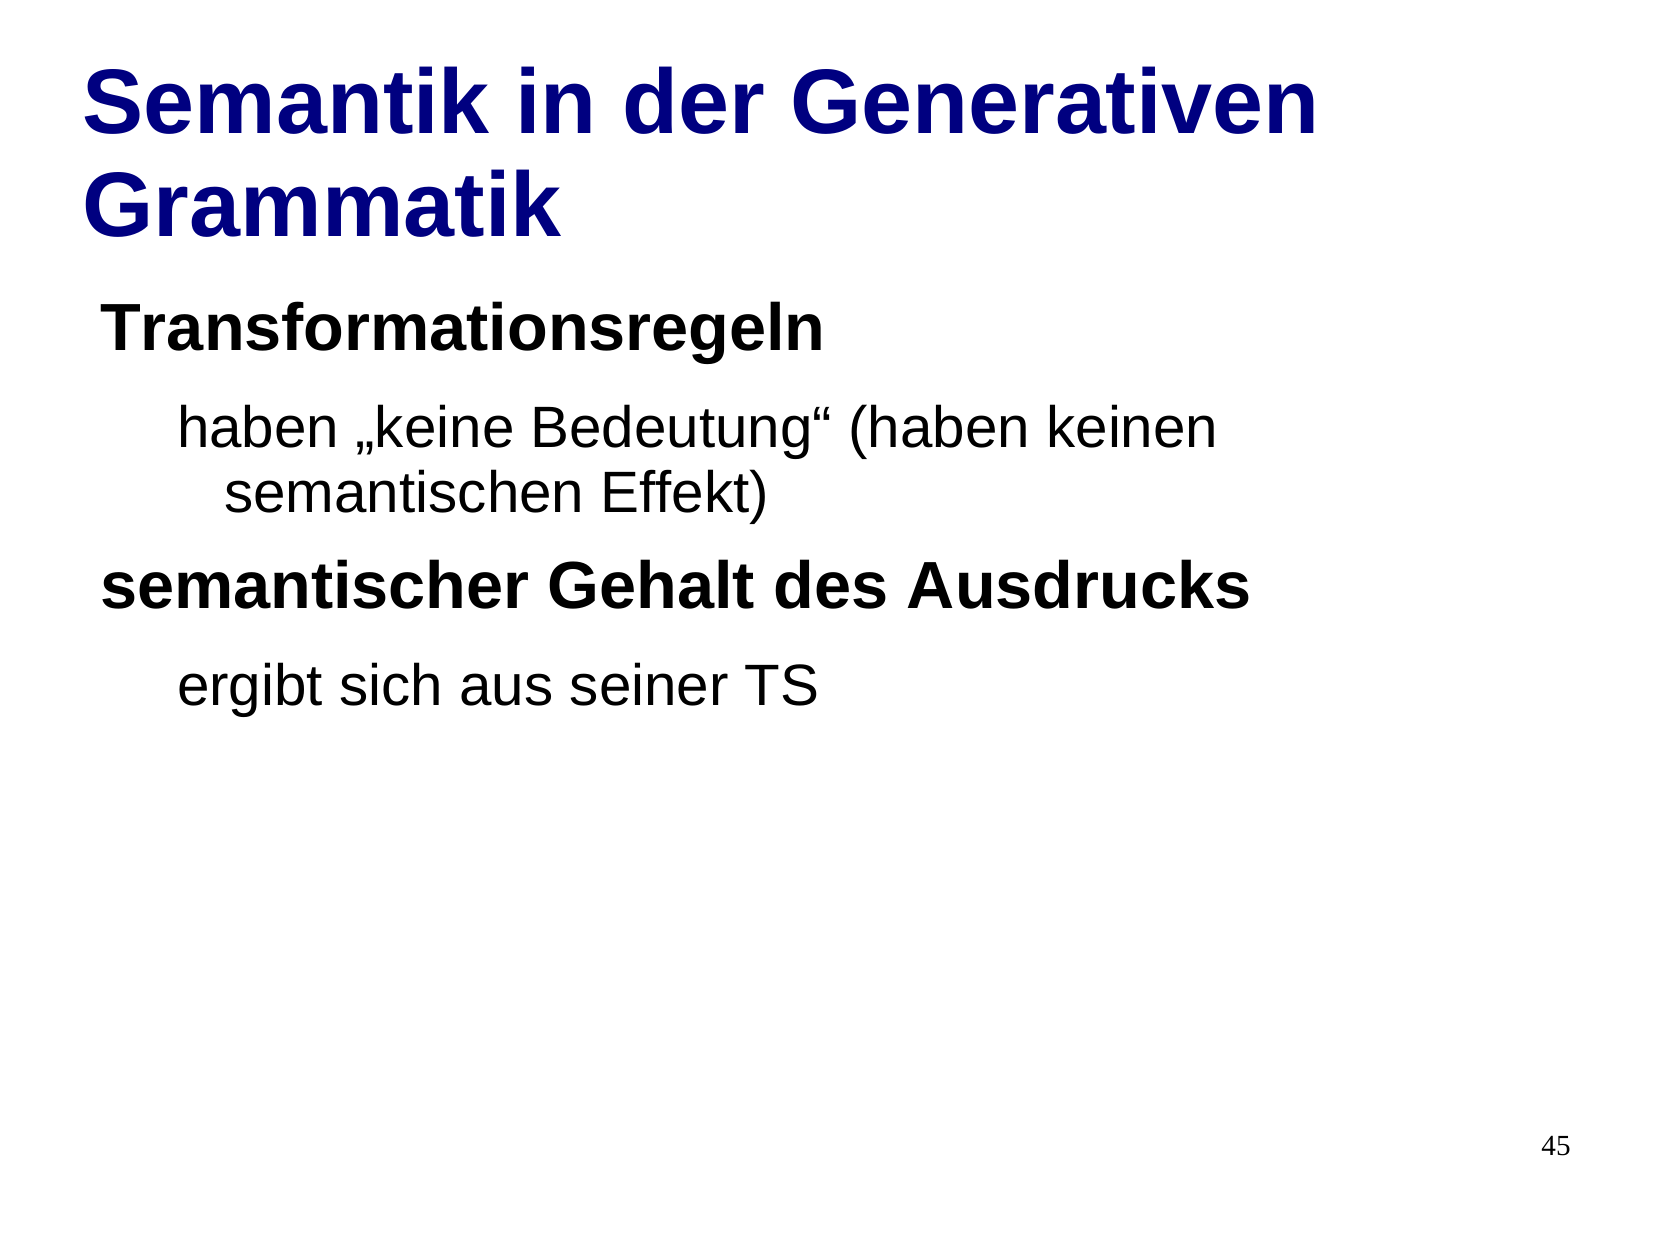

# Semantik in der Generativen Grammatik
Transformationsregeln
haben „keine Bedeutung“ (haben keinen semantischen Effekt)
semantischer Gehalt des Ausdrucks
ergibt sich aus seiner TS
45